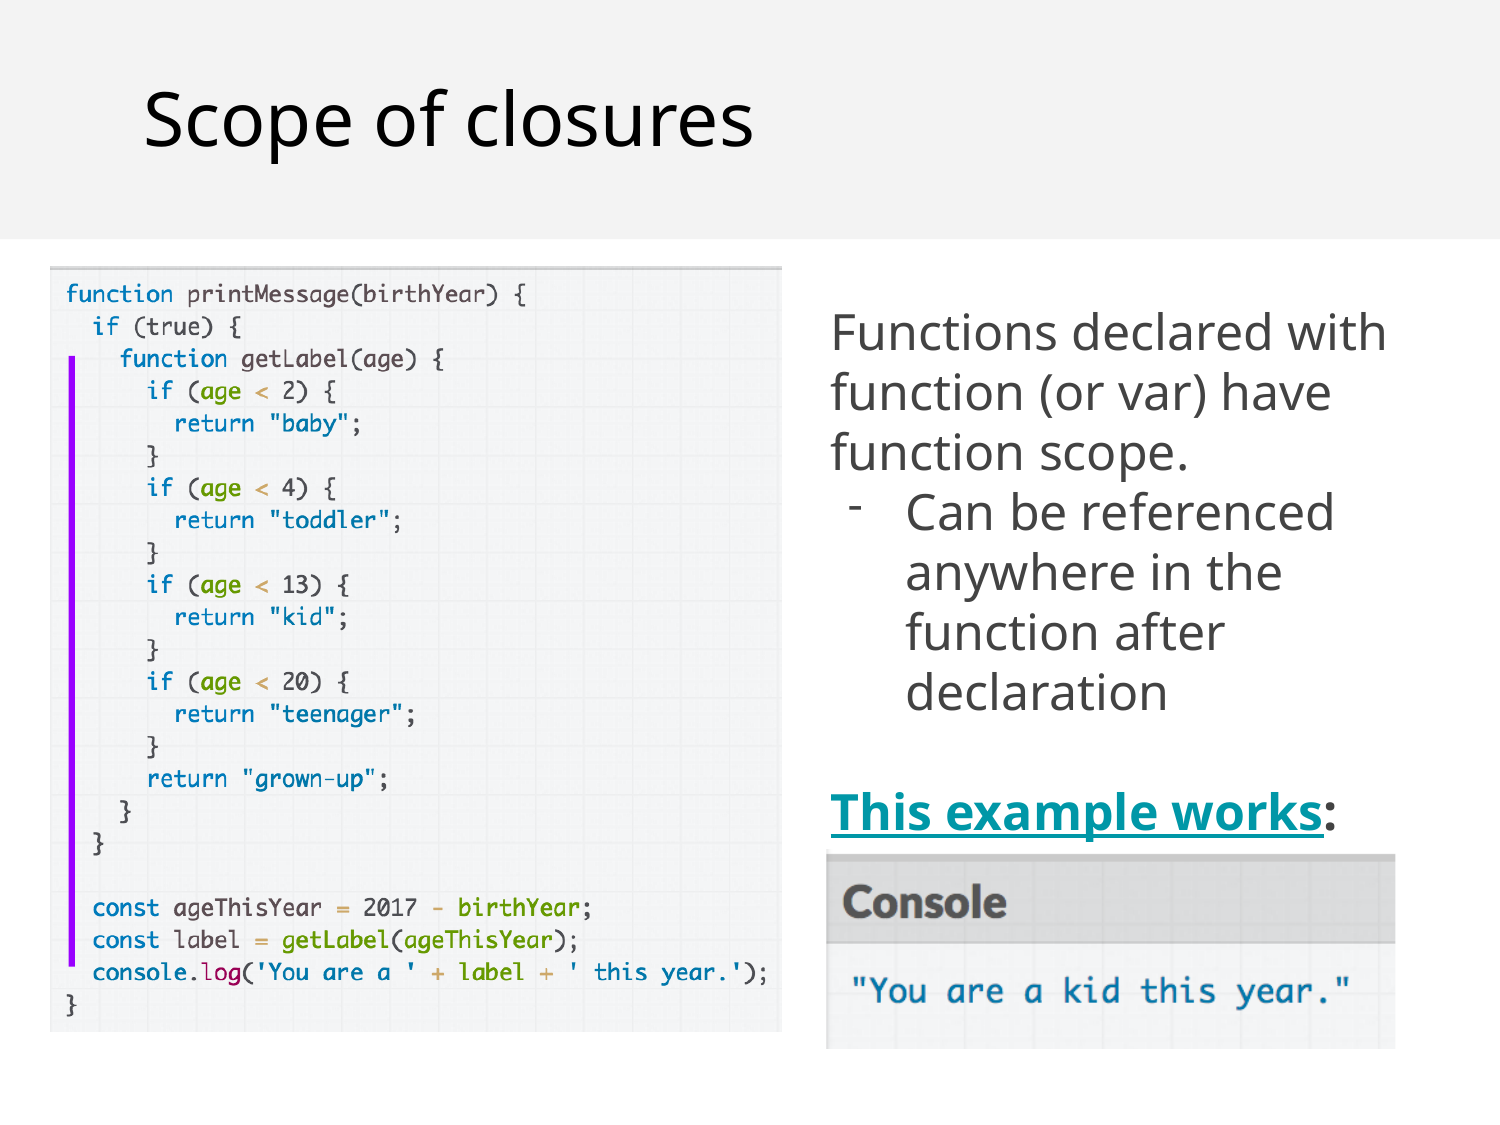

# Scope of closures
Functions declared with function (or var) have function scope.
Can be referenced anywhere in the function after declaration
This example works: